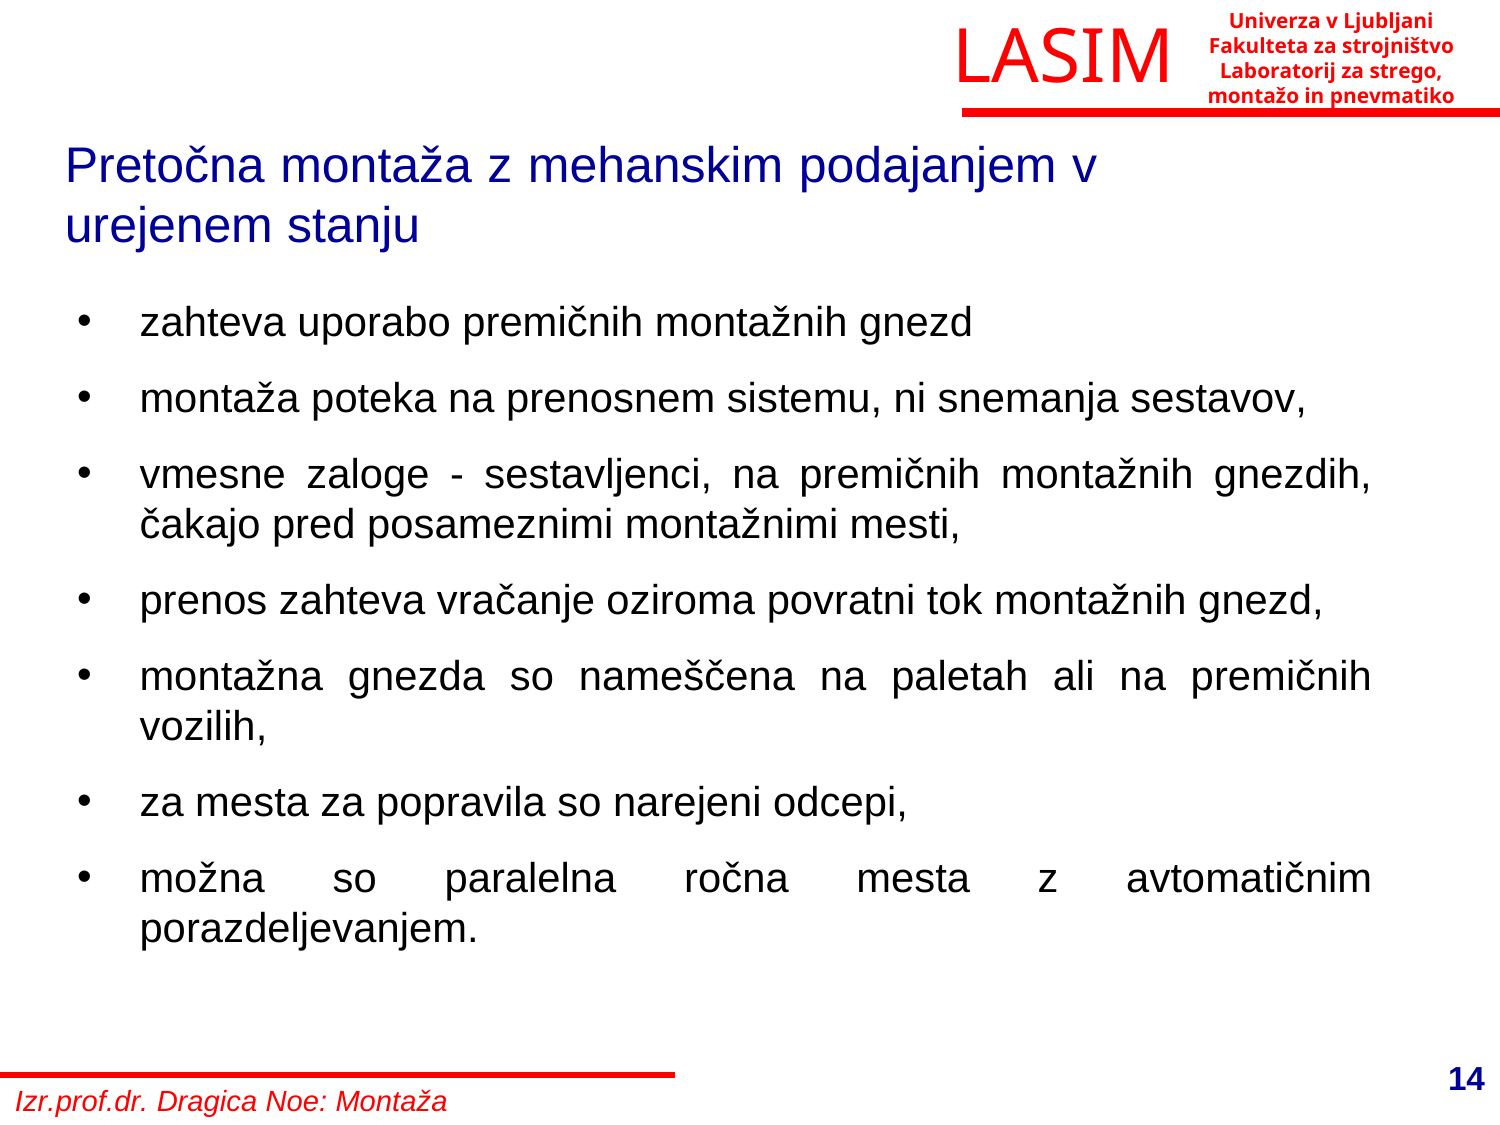

Pretočna montaža z mehanskim podajanjem v urejenem stanju
zahteva uporabo premičnih montažnih gnezd
montaža poteka na prenosnem sistemu, ni snemanja sestavov,
vmesne zaloge - sestavljenci, na premičnih montažnih gnezdih, čakajo pred posameznimi montažnimi mesti,
prenos zahteva vračanje oziroma povratni tok montažnih gnezd,
montažna gnezda so nameščena na paletah ali na premičnih vozilih,
za mesta za popravila so narejeni odcepi,
možna so paralelna ročna mesta z avtomatičnim porazdeljevanjem.